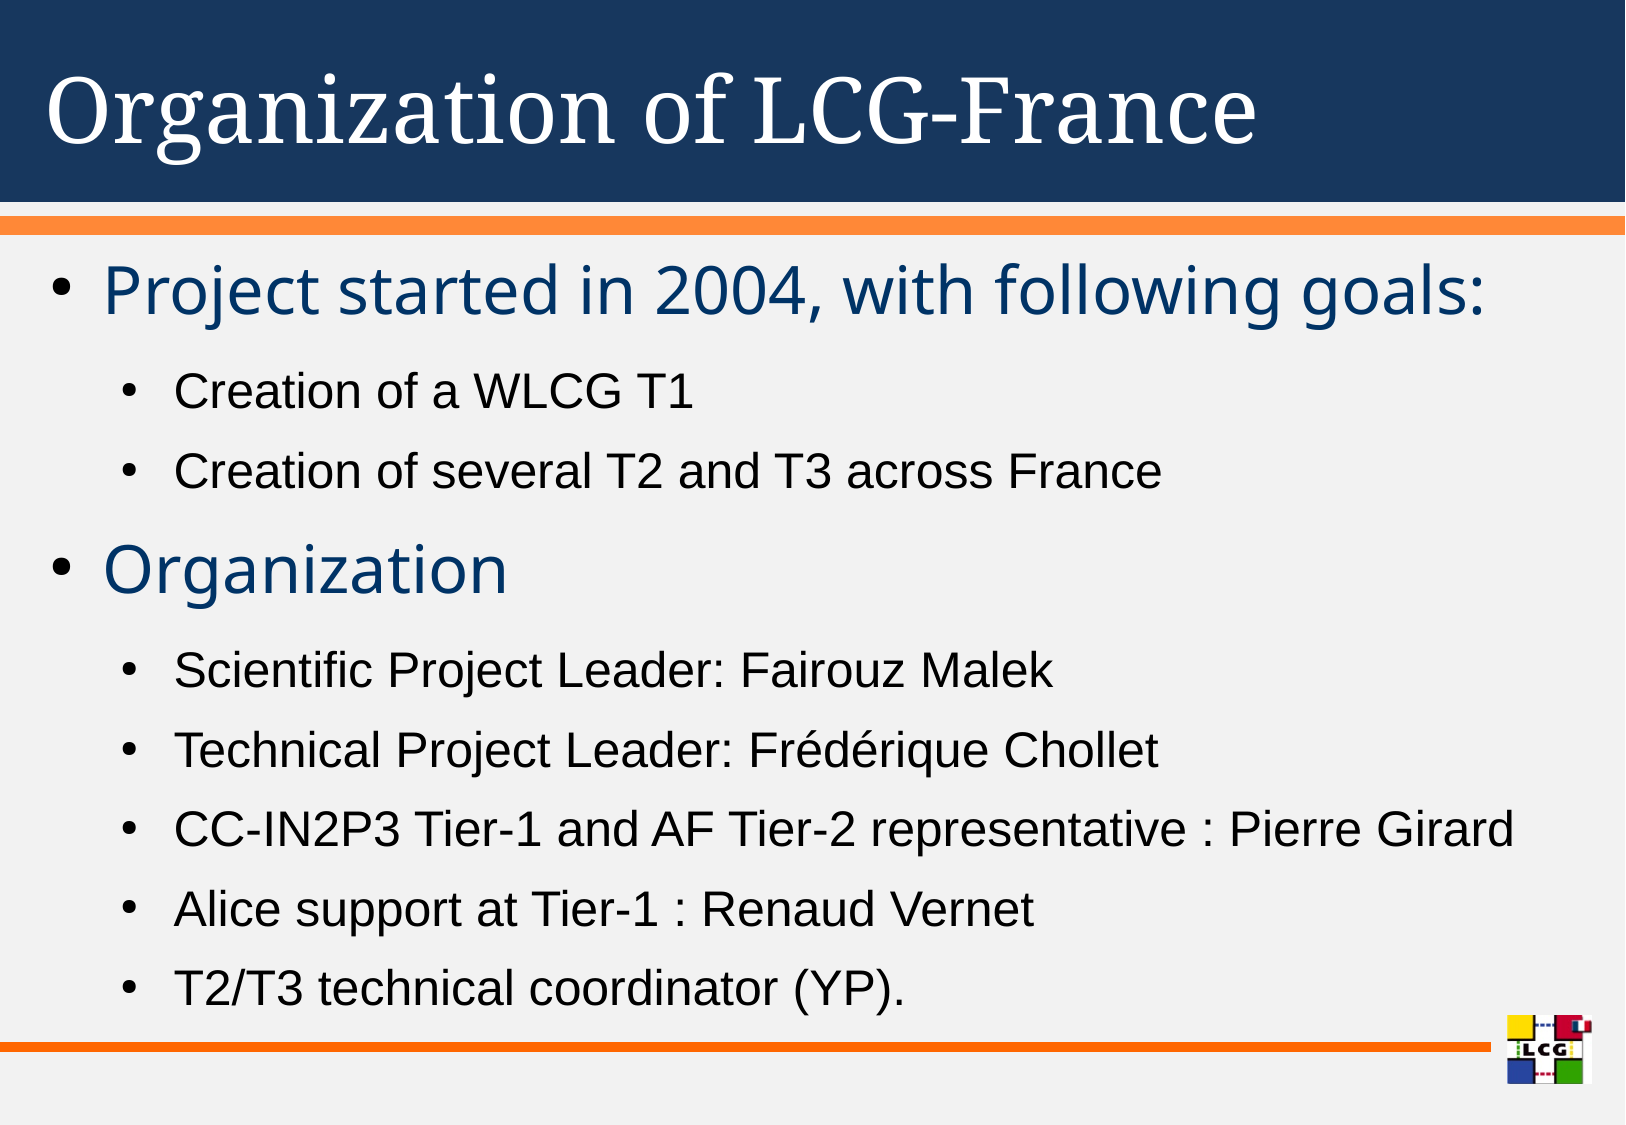

# Organization of LCG-France
Project started in 2004, with following goals:
Creation of a WLCG T1
Creation of several T2 and T3 across France
Organization
Scientific Project Leader: Fairouz Malek
Technical Project Leader: Frédérique Chollet
CC-IN2P3 Tier-1 and AF Tier-2 representative : Pierre Girard
Alice support at Tier-1 : Renaud Vernet
T2/T3 technical coordinator (YP).